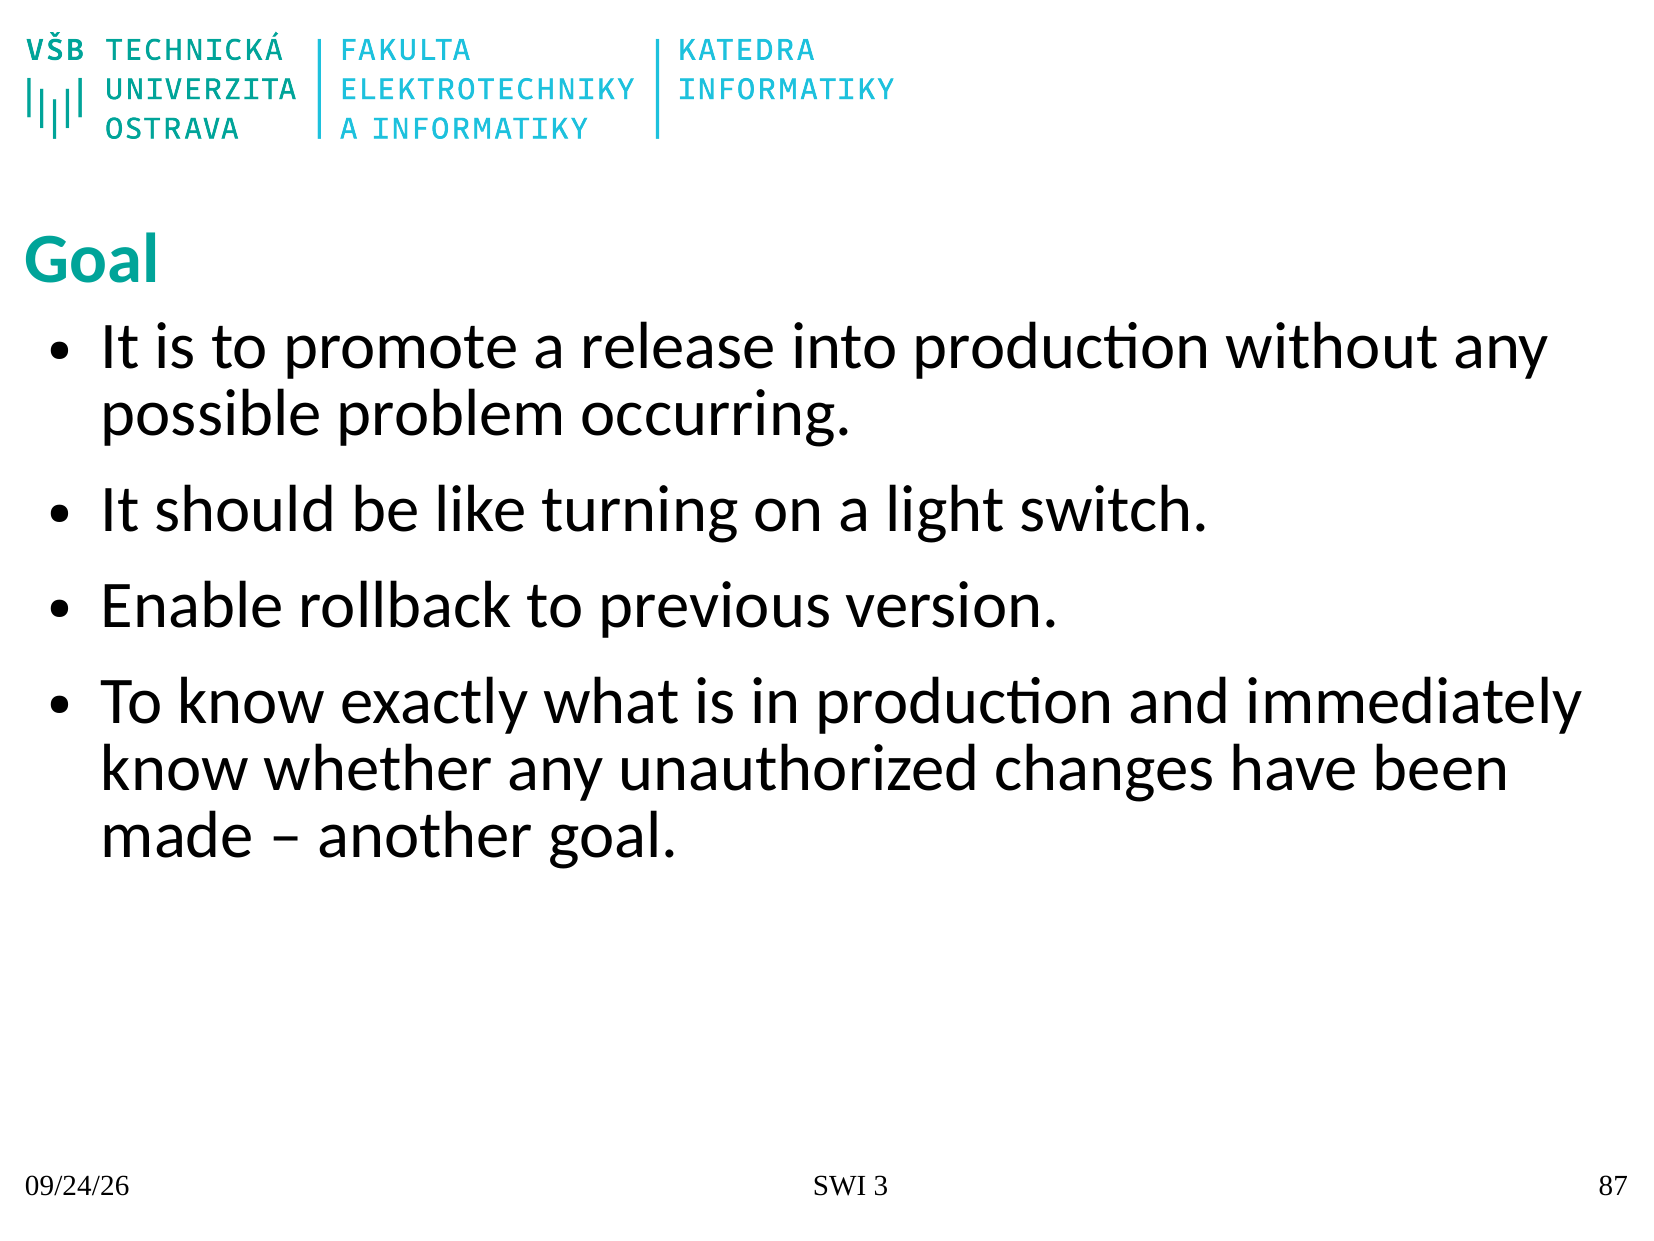

# Goal
It is to promote a release into production without any possible problem occurring.
It should be like turning on a light switch.
Enable rollback to previous version.
To know exactly what is in production and immediately know whether any unauthorized changes have been made – another goal.
SWI 3
87